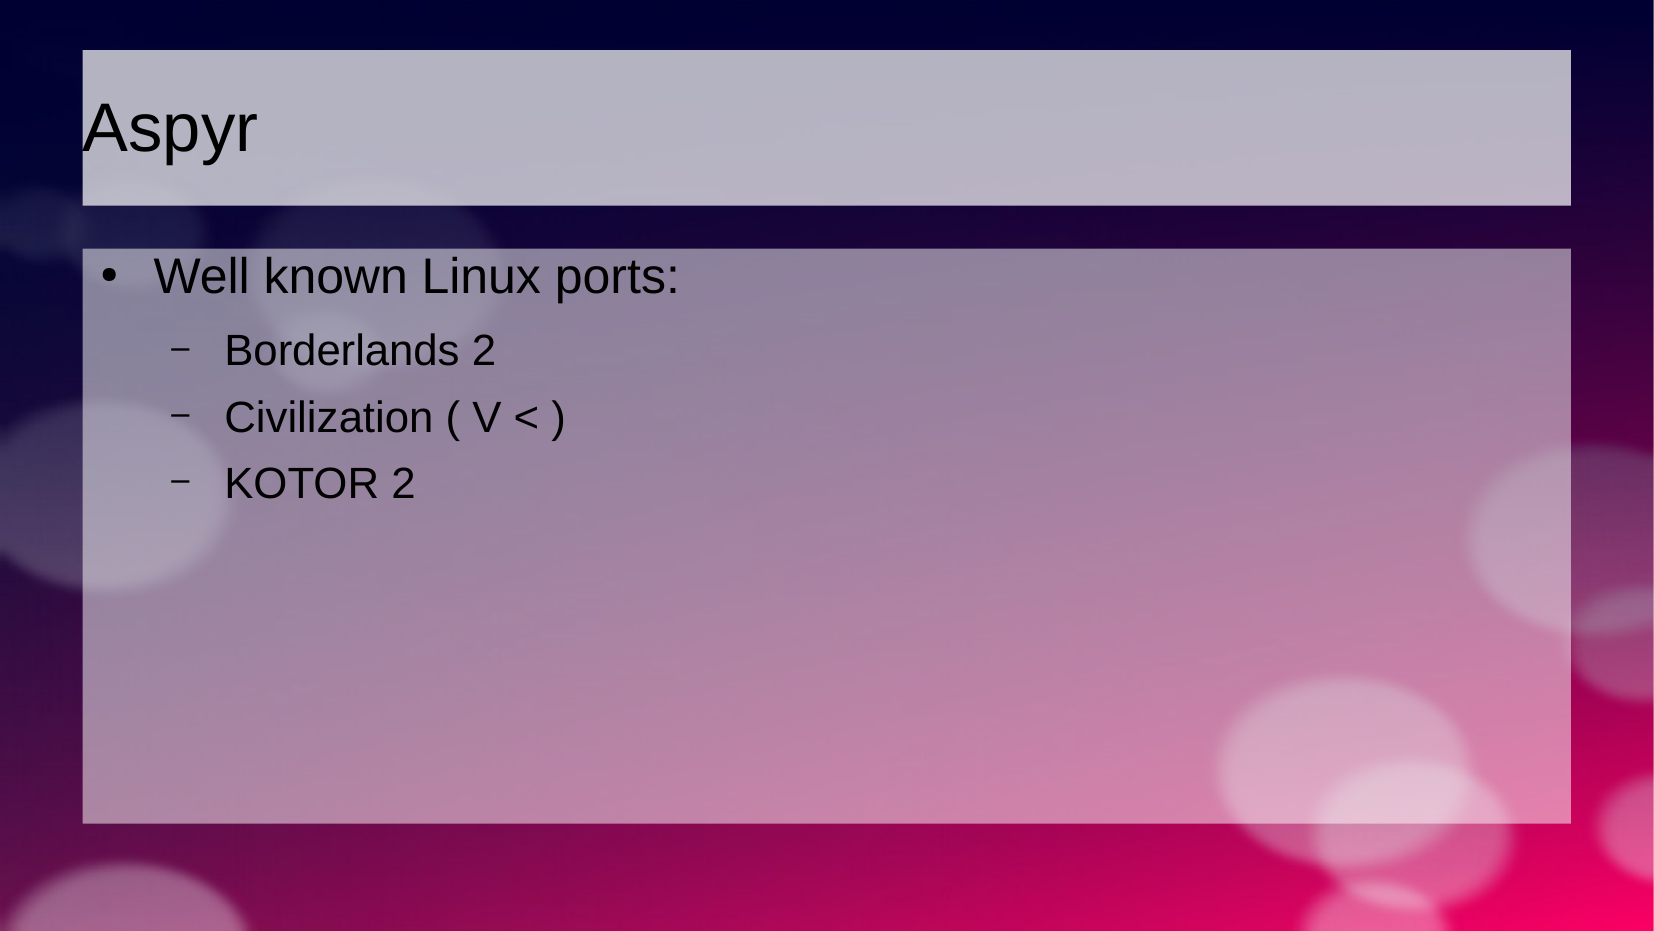

# Aspyr
Well known Linux ports:
Borderlands 2
Civilization ( V < )
KOTOR 2